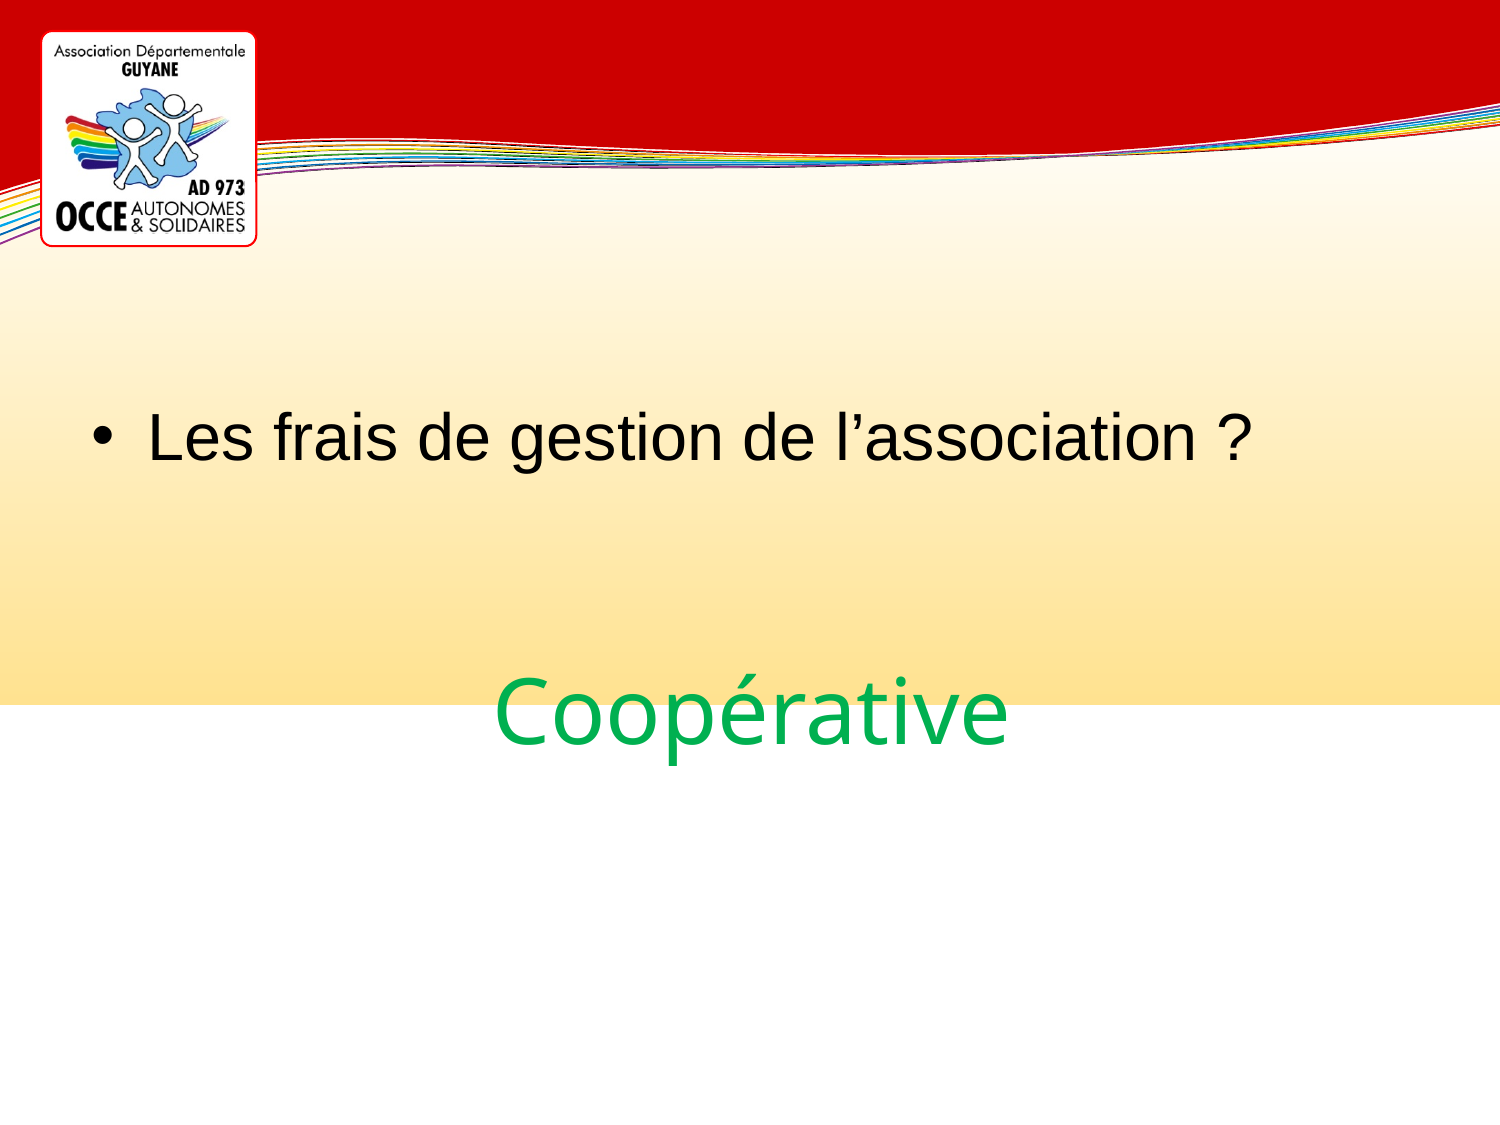

# Les frais de gestion de l’association ?
Coopérative